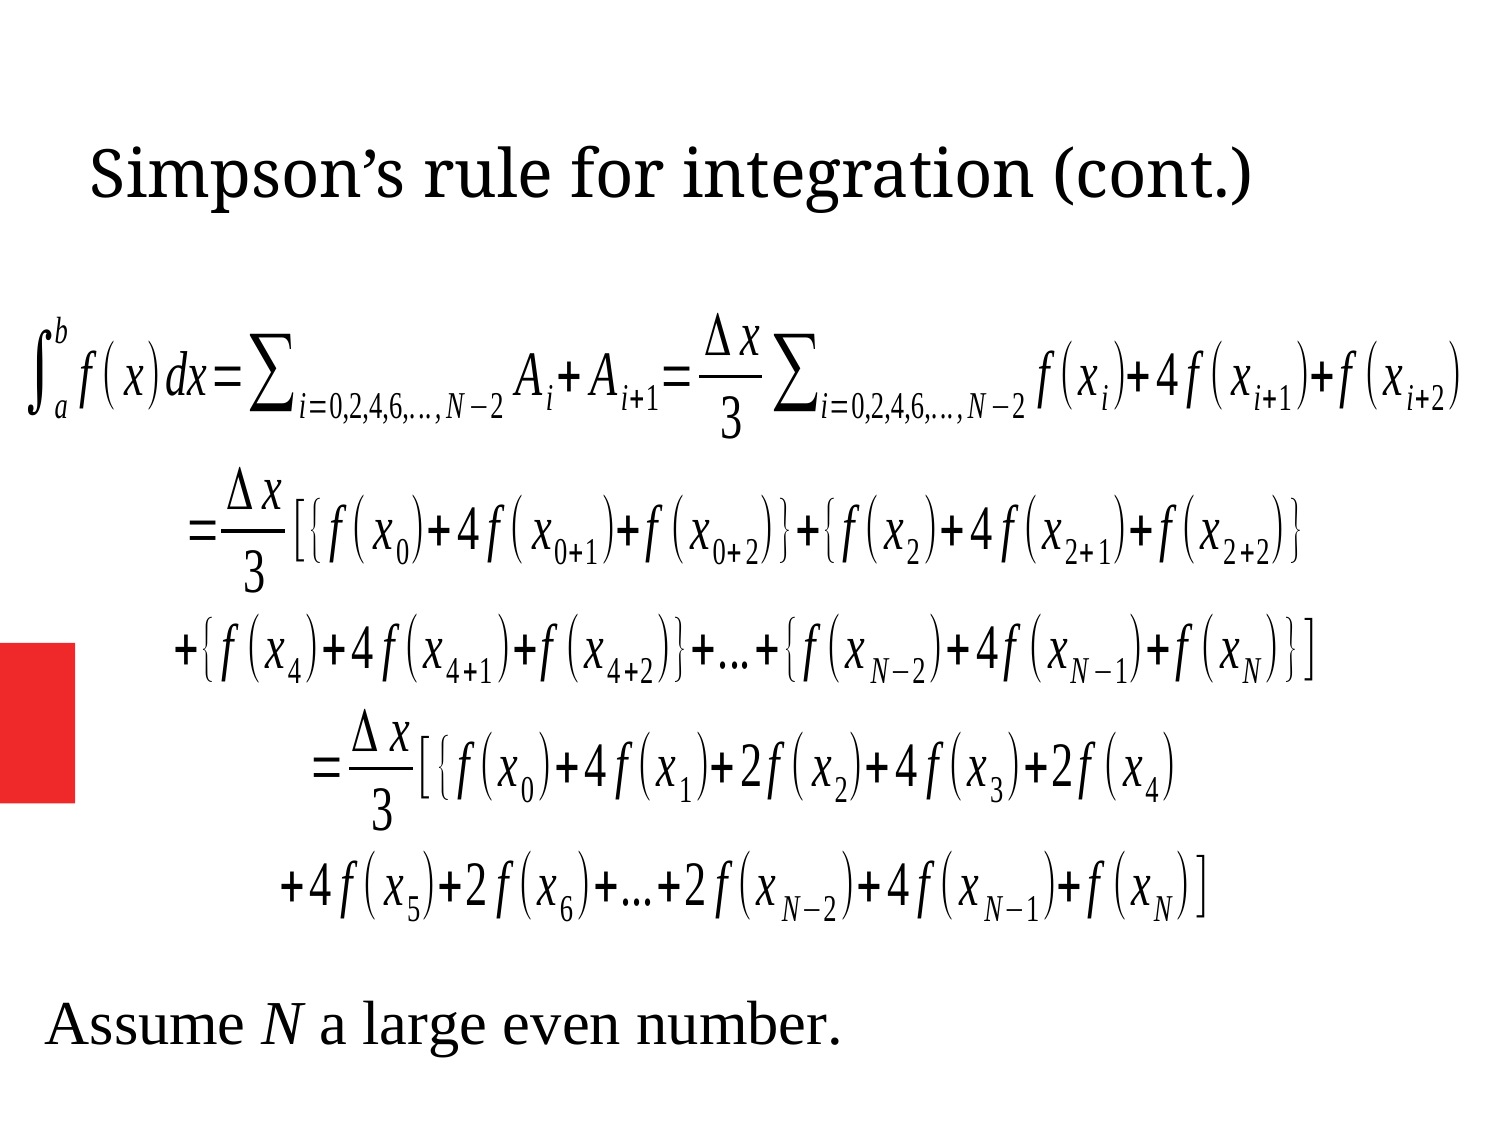

# Simpson’s rule for integration (cont.)
Assume N a large even number.